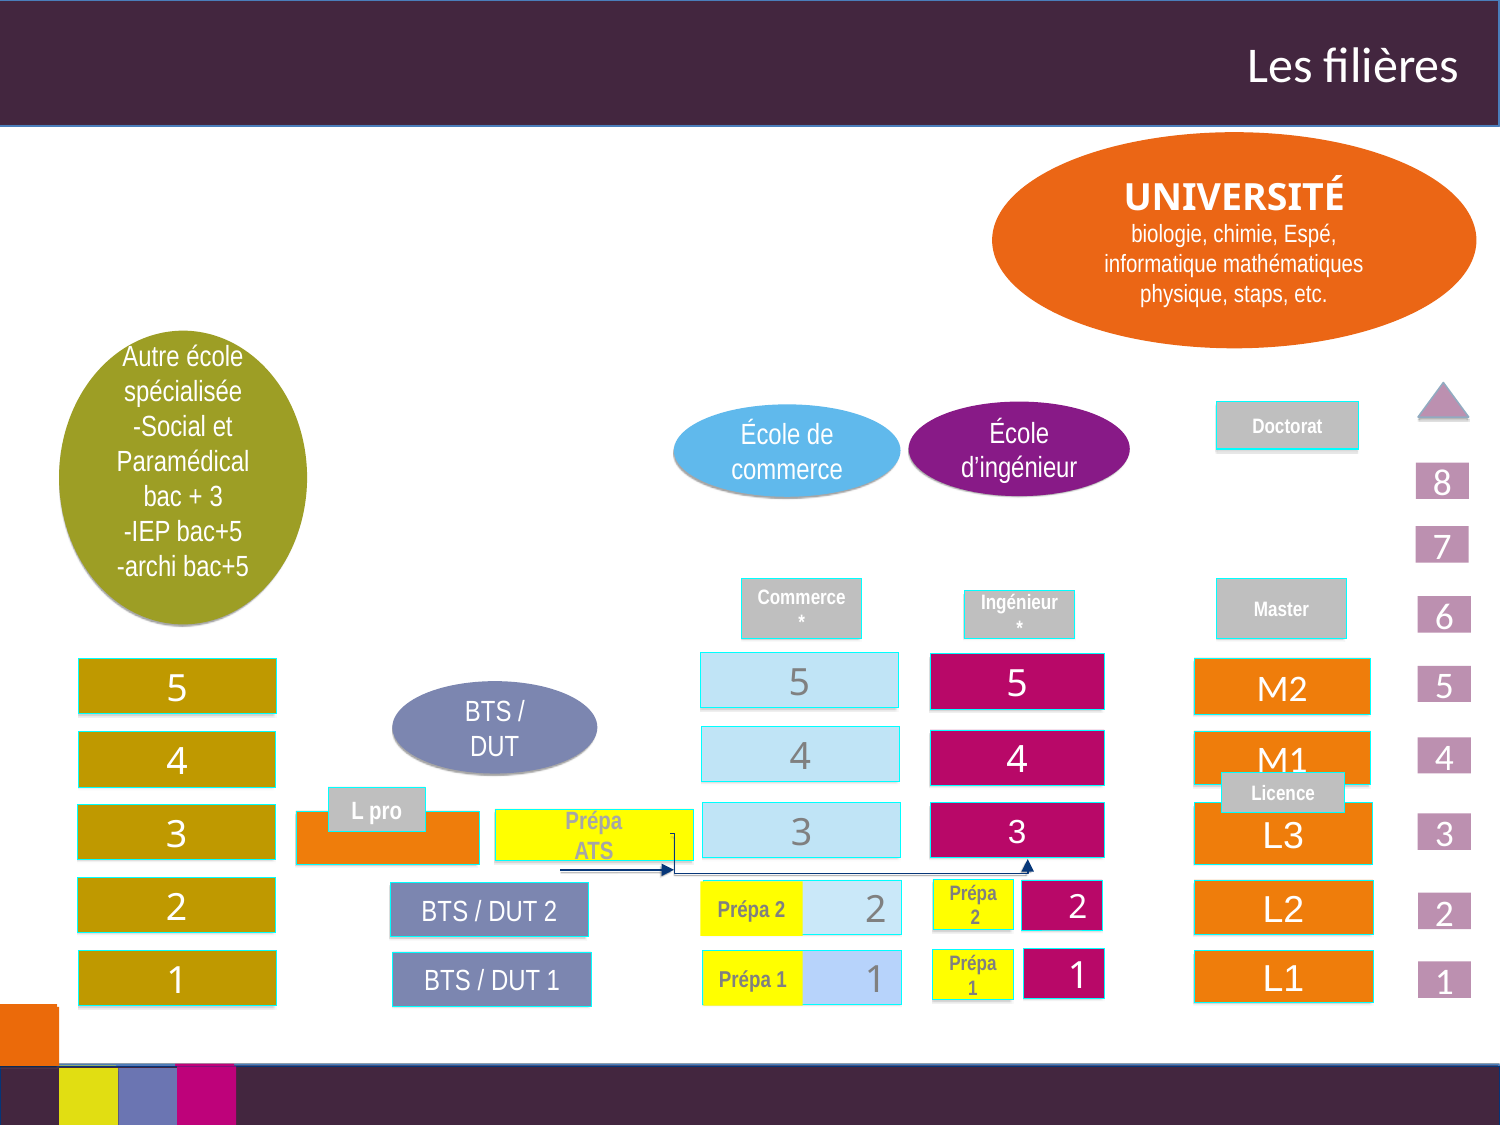

Les filières
UNIVERSITÉ
biologie, chimie, Espé, informatique mathématiques physique, staps, etc.
Autre école spécialisée
-Social et Paramédicalbac + 3
-IEP bac+5
-archi bac+5
École d’ingénieur
Doctorat
École de commerce
8
7
Commerce*
Master
Ingénieur*
6
5
5
M2
5
5
S
BTS / DUT
4
4
M1
4
4
Licence
L pro
3
3
L3
3
Prépa
ATS
3
2
Prépa 2
2
L2
2
Prépa 2
BTS / DUT 2
2
1
Prépa 1
1
1
L1
Prépa 1
BTS / DUT 1
1
3